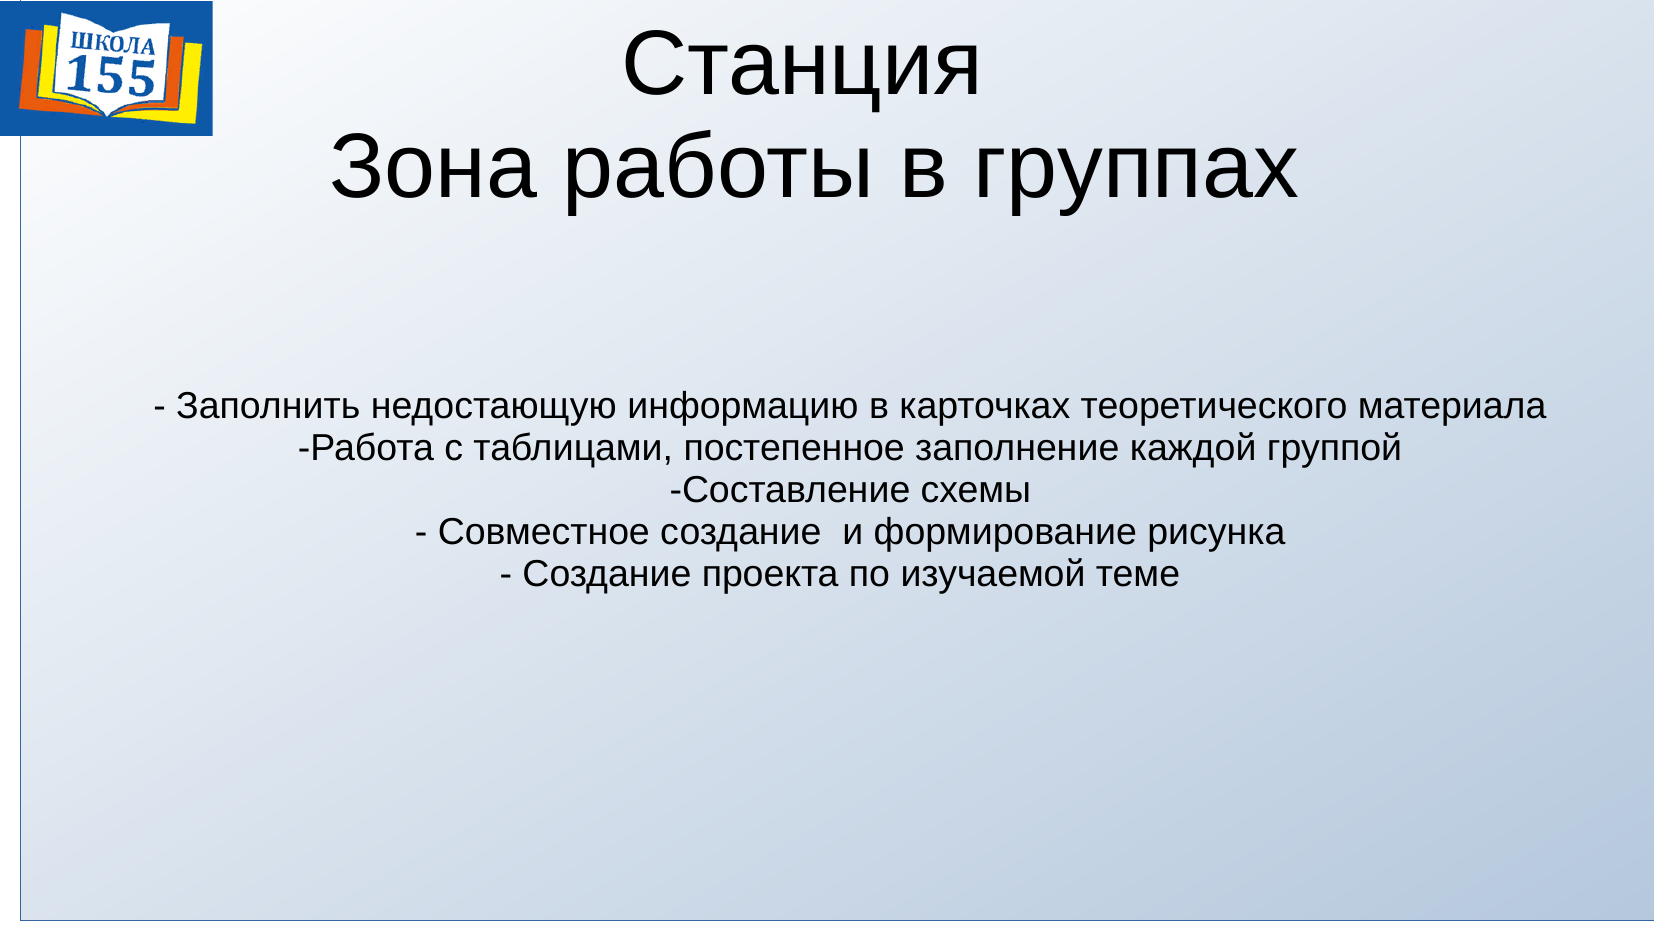

# Станция Зона работы в группах
- Заполнить недостающую информацию в карточках теоретического материала
-Работа с таблицами, постепенное заполнение каждой группой
-Составление схемы
- Совместное создание и формирование рисунка
- Создание проекта по изучаемой теме